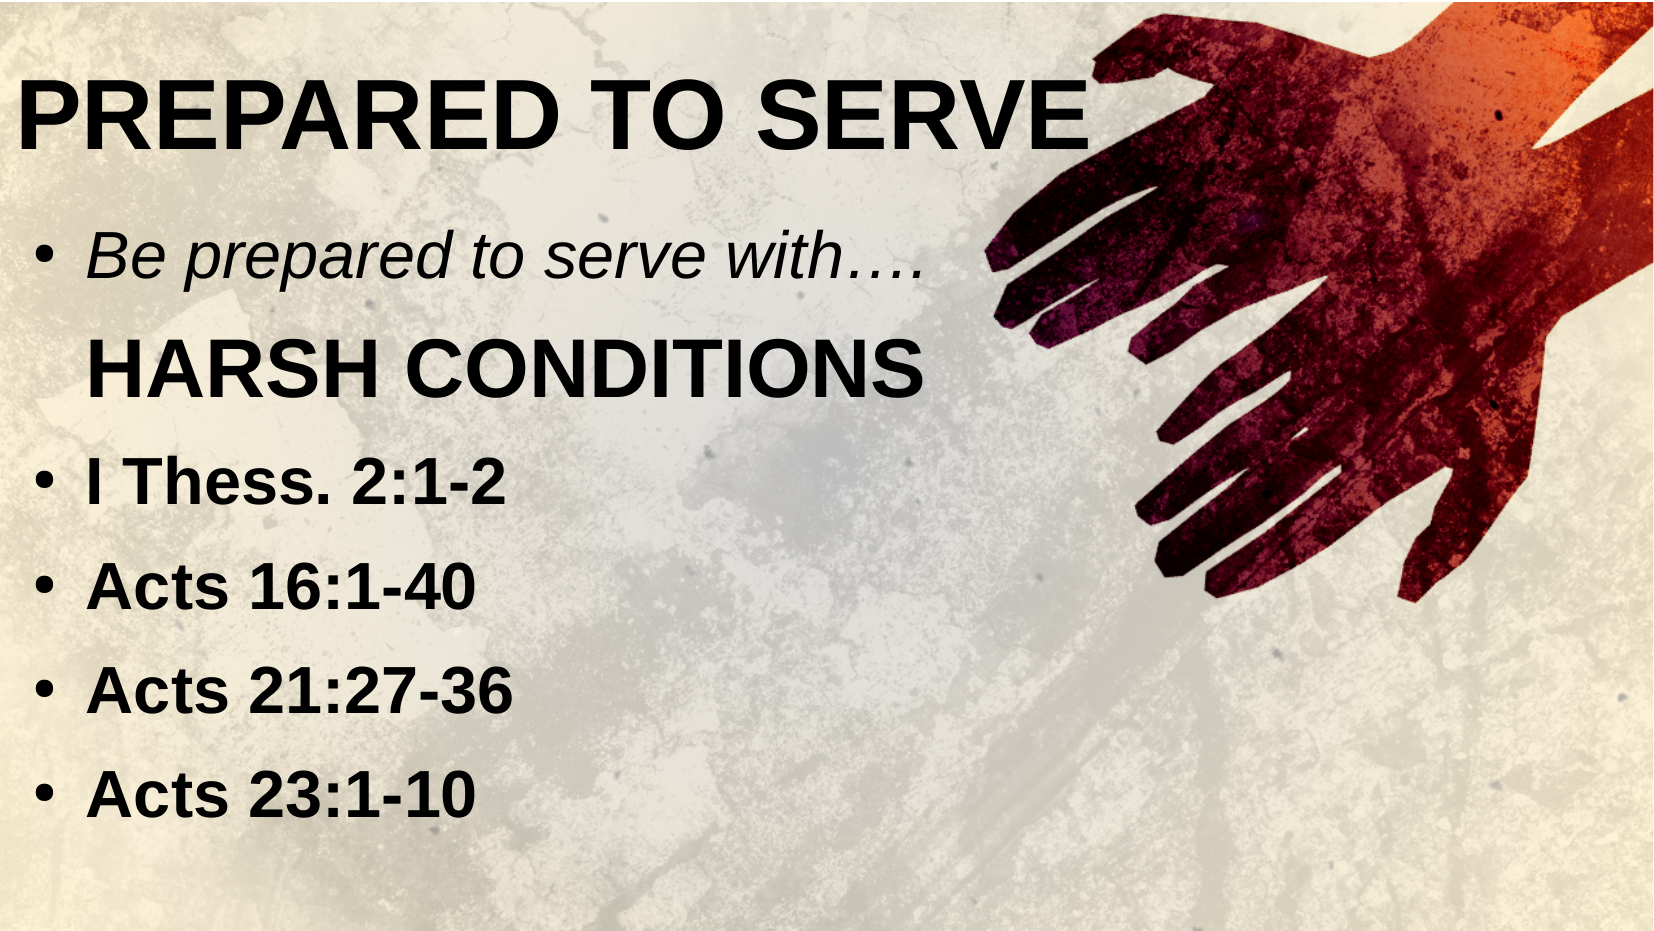

# PREPARED TO SERVE
Be prepared to serve with….
HARSH CONDITIONS
I Thess. 2:1-2
Acts 16:1-40
Acts 21:27-36
Acts 23:1-10